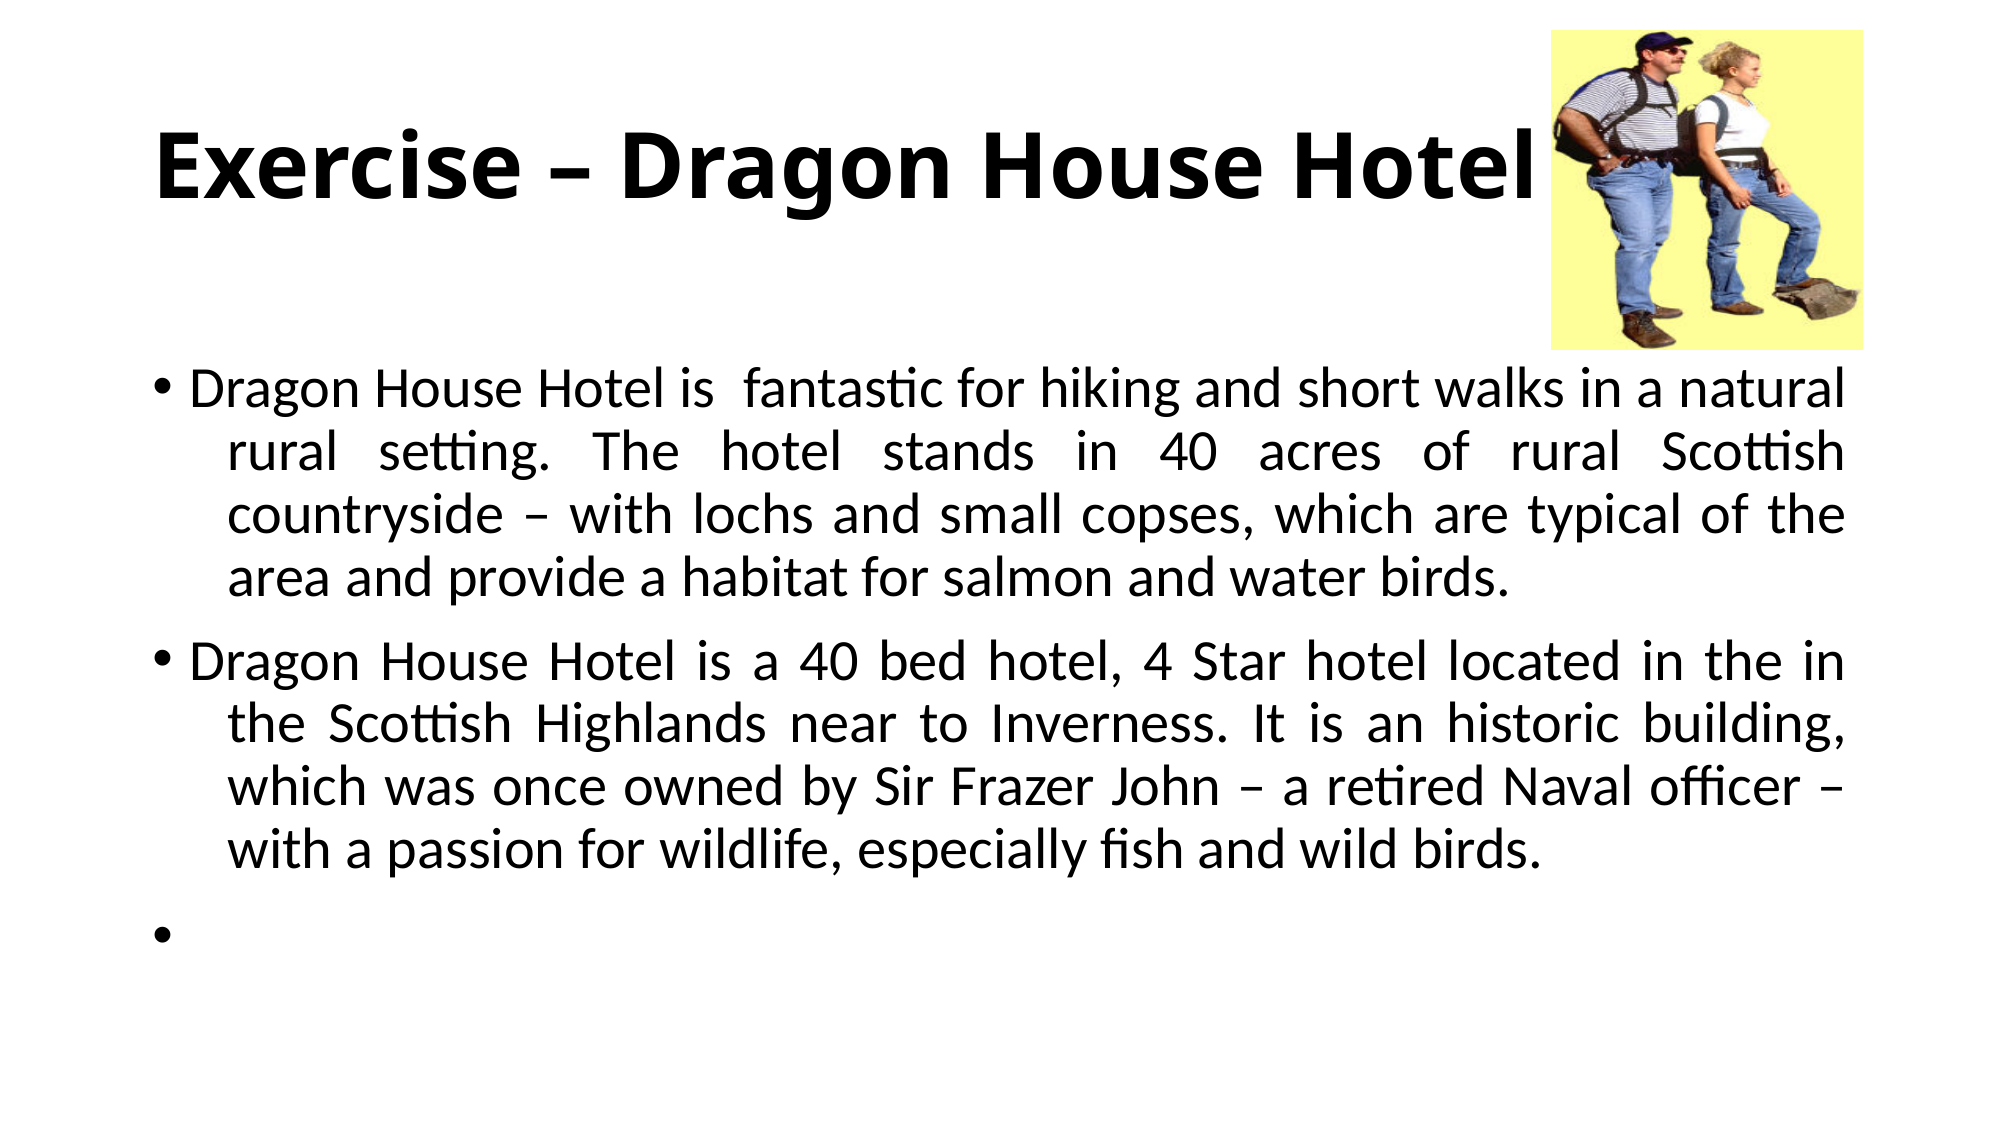

# Exercise – Dragon House Hotel
Dragon House Hotel is fantastic for hiking and short walks in a natural rural setting. The hotel stands in 40 acres of rural Scottish countryside – with lochs and small copses, which are typical of the area and provide a habitat for salmon and water birds.
Dragon House Hotel is a 40 bed hotel, 4 Star hotel located in the in the Scottish Highlands near to Inverness. It is an historic building, which was once owned by Sir Frazer John – a retired Naval officer – with a passion for wildlife, especially fish and wild birds.